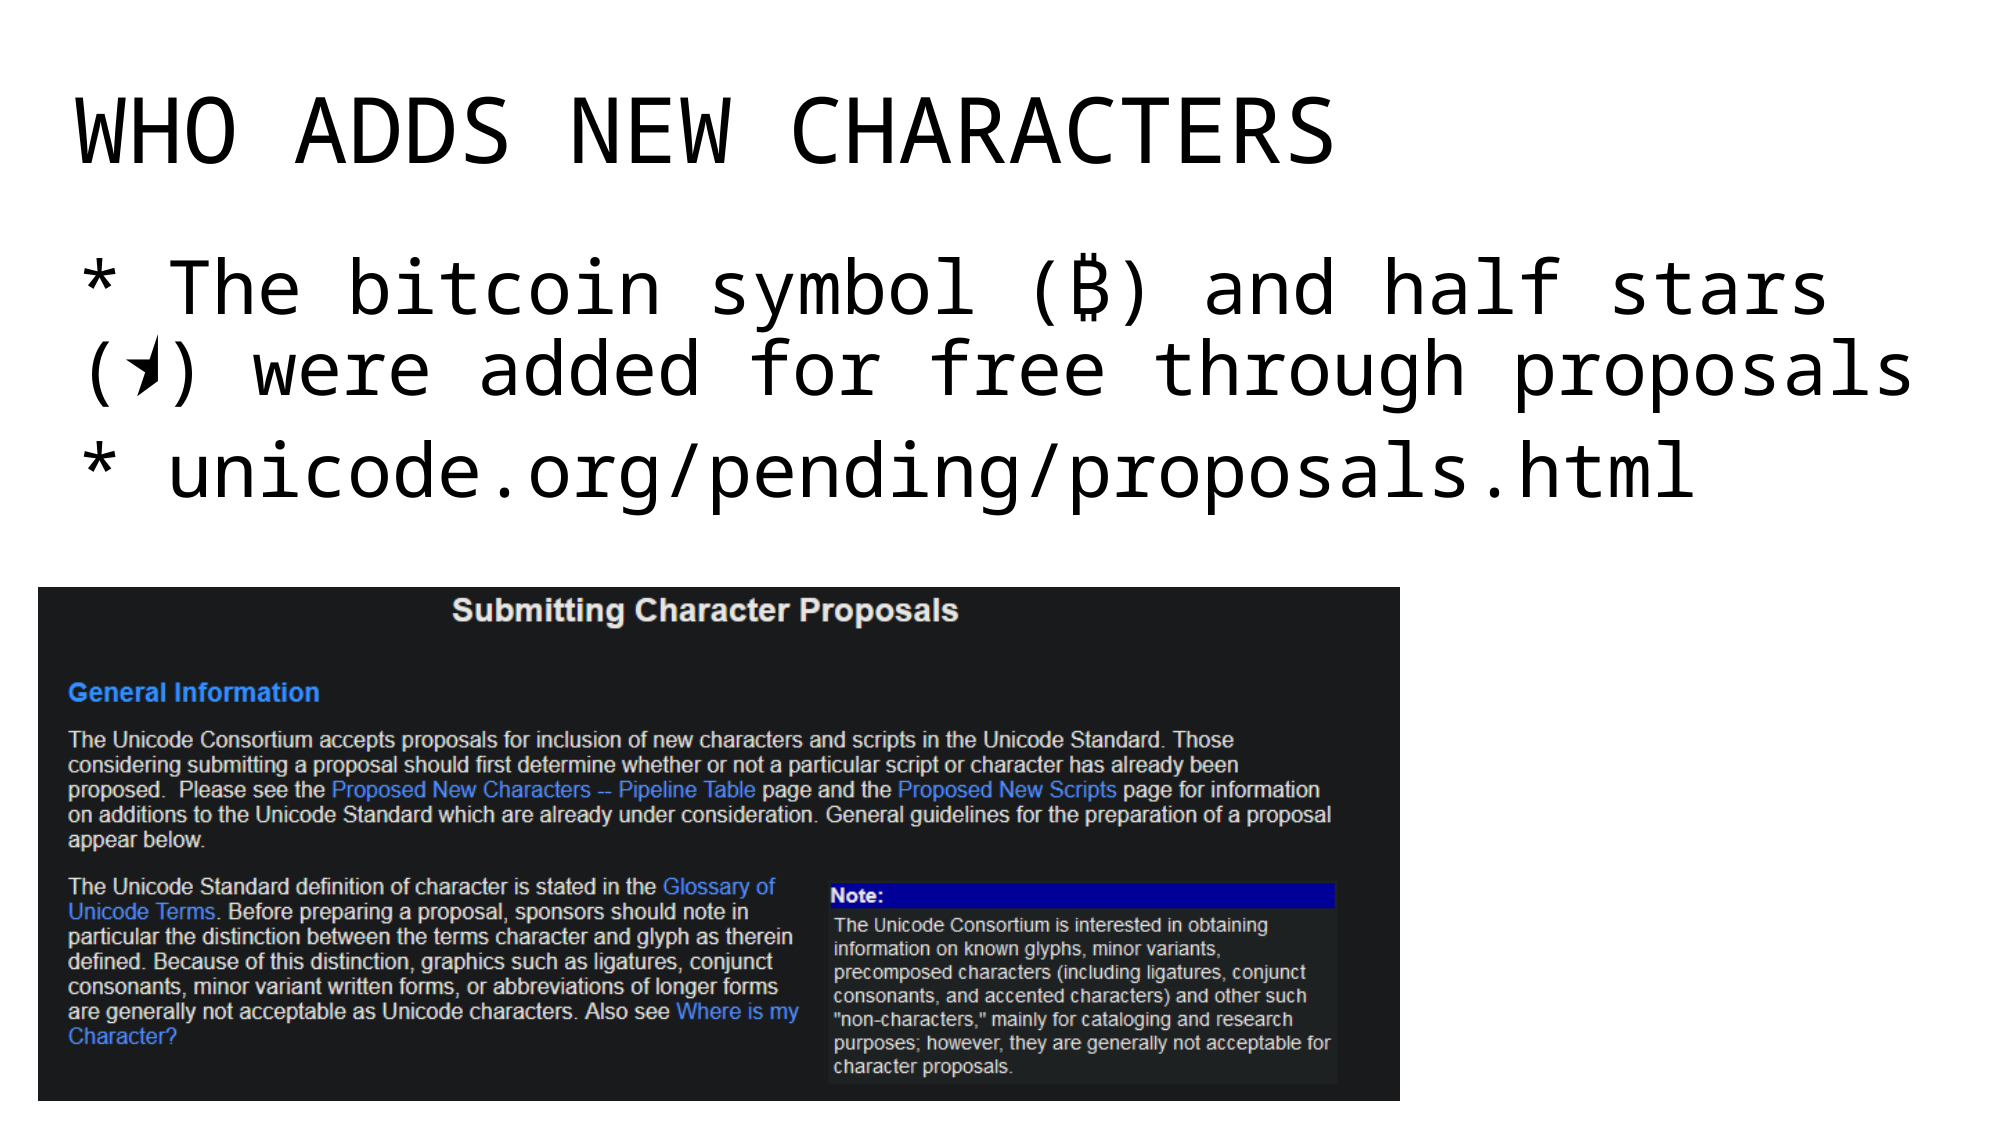

# WHO ADDS NEW CHARACTERS
* The bitcoin symbol (₿) and half stars (⯨) were added for free through proposals
* unicode.org/pending/proposals.html